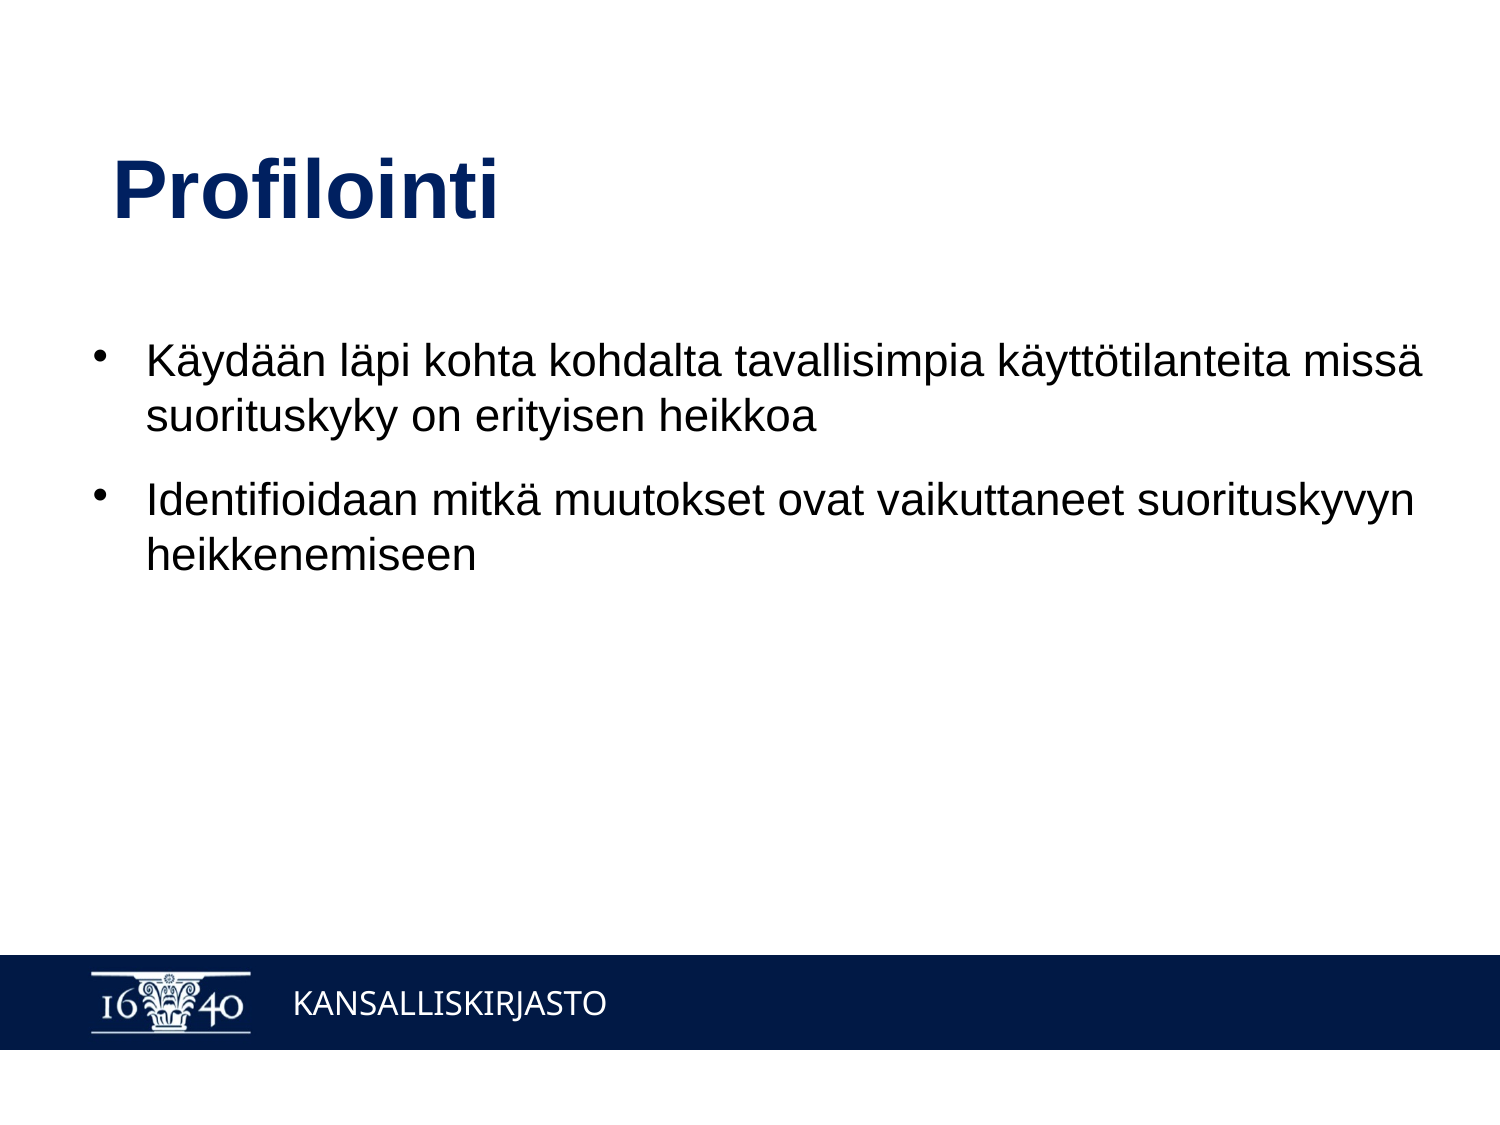

Profilointi
Käydään läpi kohta kohdalta tavallisimpia käyttötilanteita missä suorituskyky on erityisen heikkoa
Identifioidaan mitkä muutokset ovat vaikuttaneet suorituskyvyn heikkenemiseen